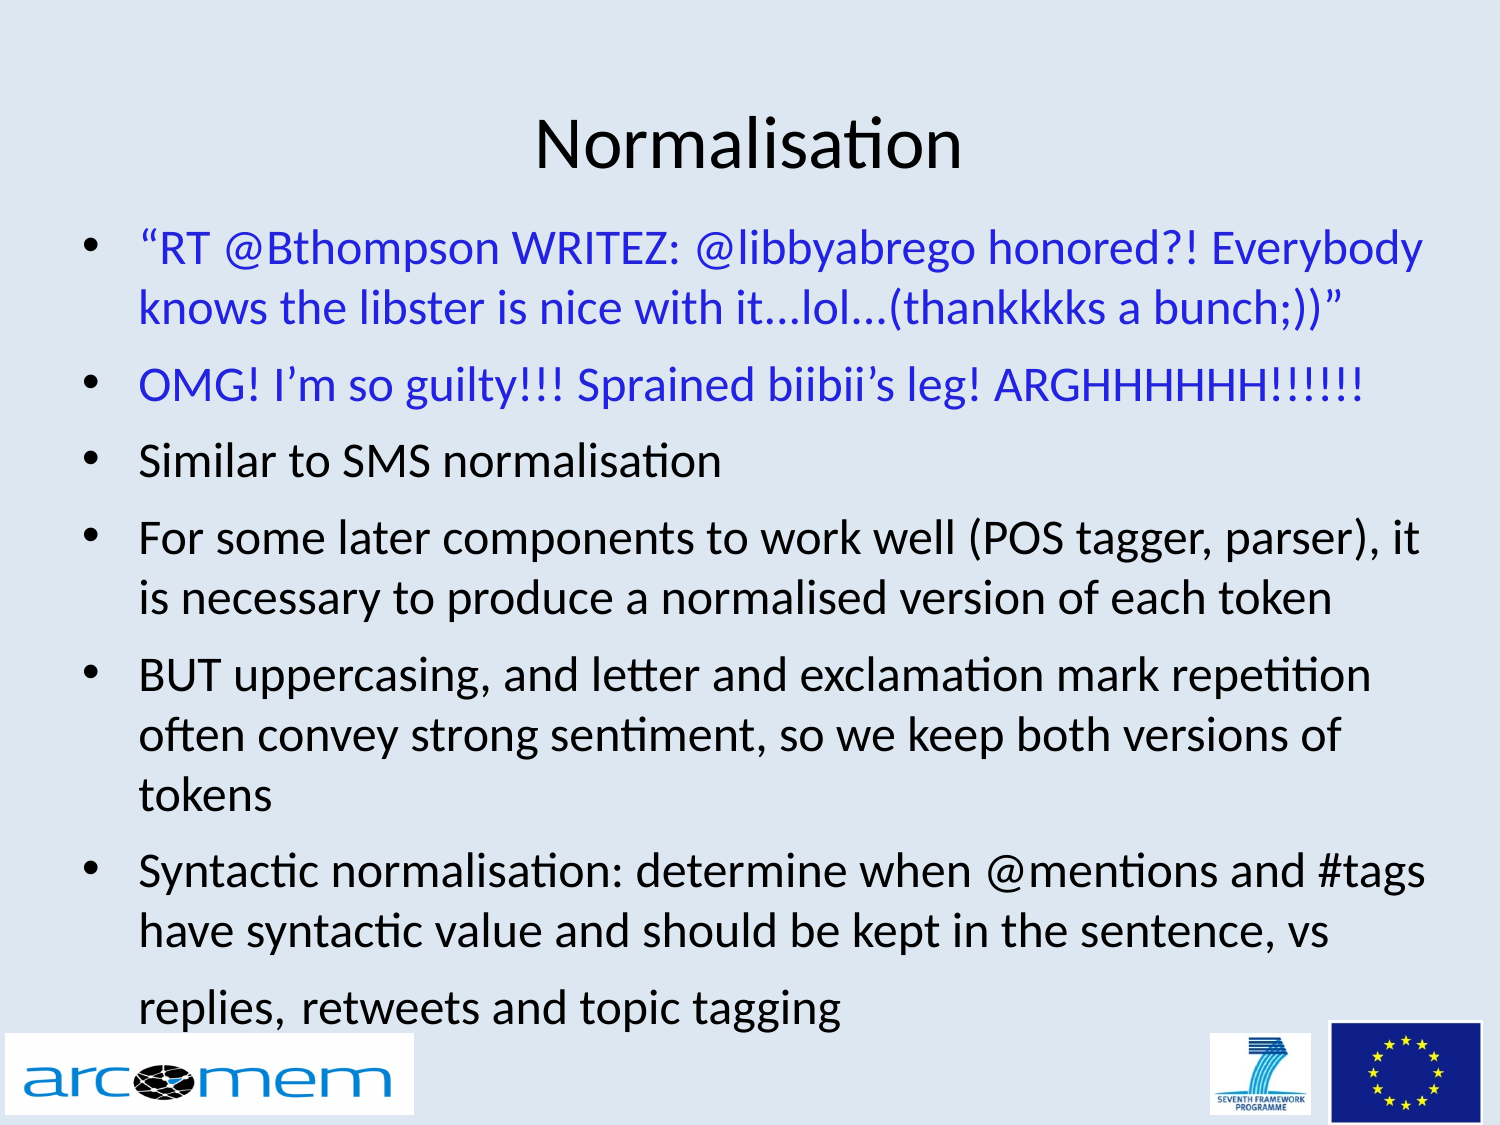

# Normalisation
“RT @Bthompson WRITEZ: @libbyabrego honored?! Everybody knows the libster is nice with it...lol...(thankkkks a bunch;))”
OMG! I’m so guilty!!! Sprained biibii’s leg! ARGHHHHHH!!!!!!
Similar to SMS normalisation
For some later components to work well (POS tagger, parser), it is necessary to produce a normalised version of each token
BUT uppercasing, and letter and exclamation mark repetition often convey strong sentiment, so we keep both versions of tokens
Syntactic normalisation: determine when @mentions and #tags have syntactic value and should be kept in the sentence, vs replies, retweets and topic tagging